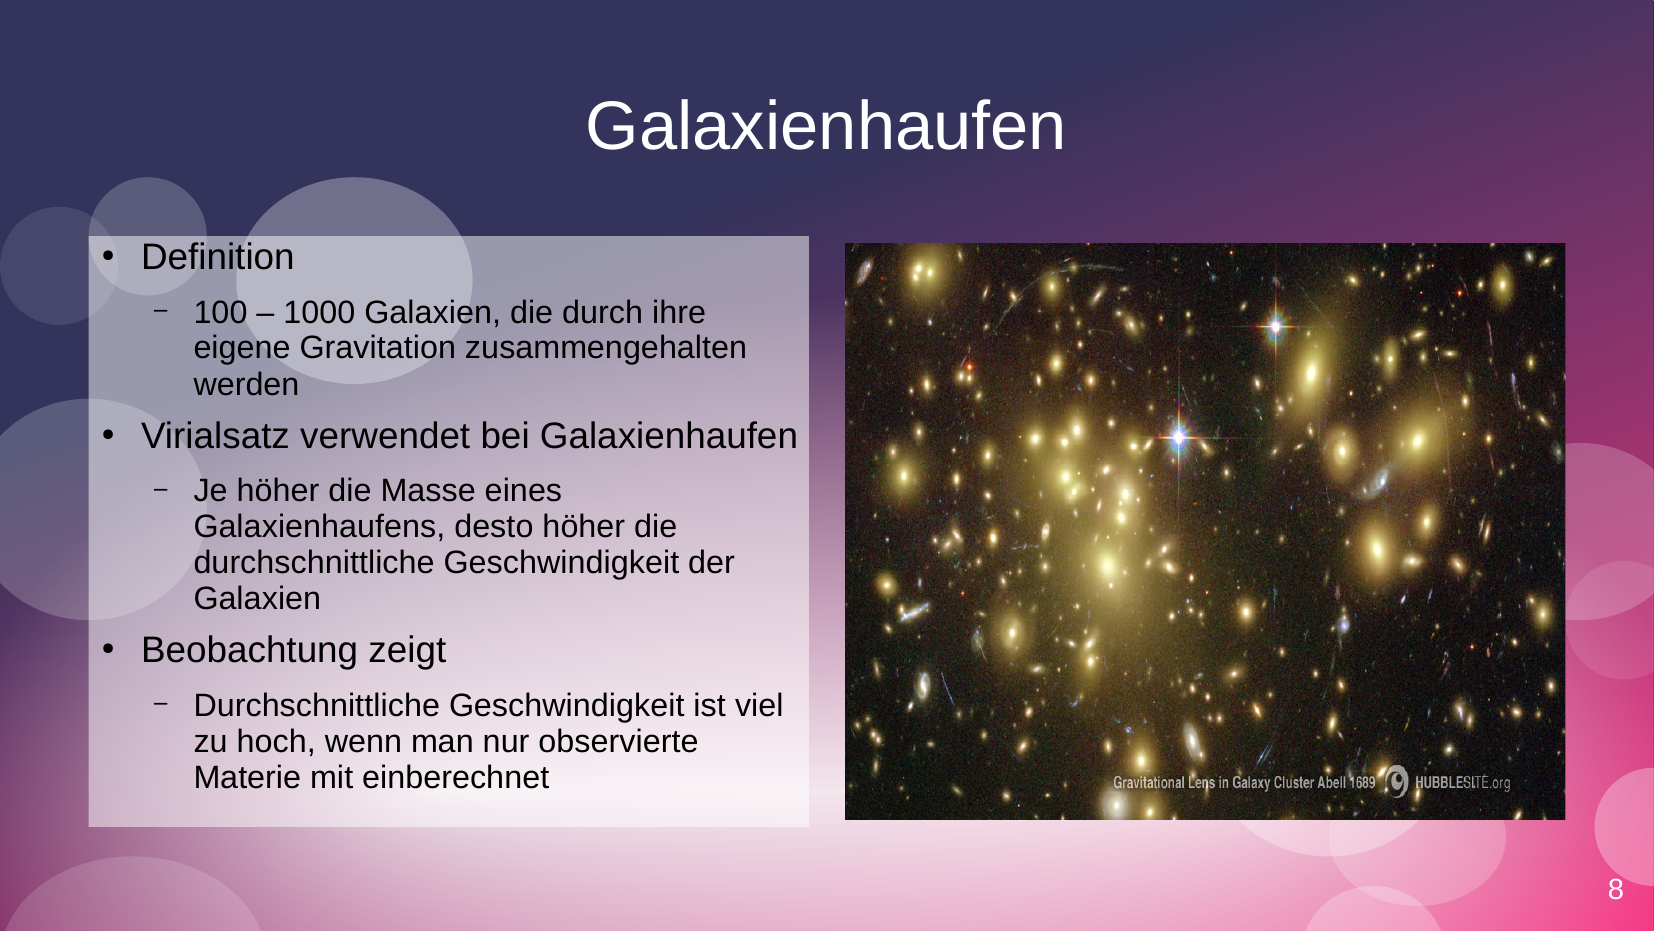

# Galaxienhaufen
Definition
100 – 1000 Galaxien, die durch ihre eigene Gravitation zusammengehalten werden
Virialsatz verwendet bei Galaxienhaufen
Je höher die Masse eines Galaxienhaufens, desto höher die durchschnittliche Geschwindigkeit der Galaxien
Beobachtung zeigt
Durchschnittliche Geschwindigkeit ist viel zu hoch, wenn man nur observierte Materie mit einberechnet